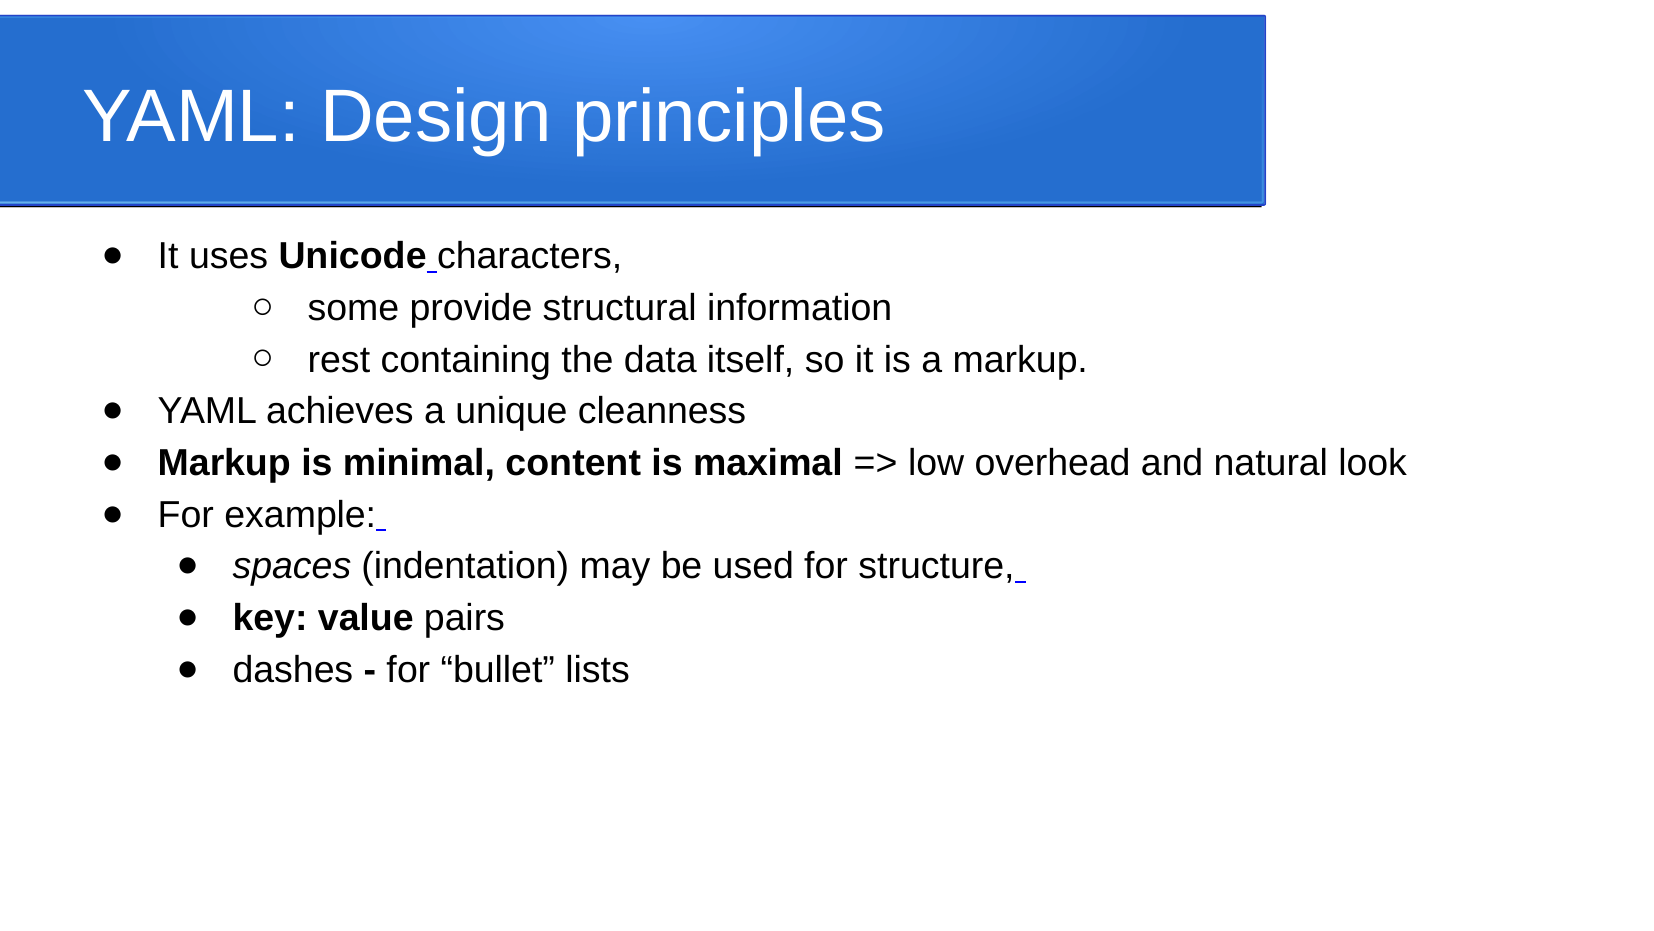

YAML: Design principles
It uses Unicode characters,
some provide structural information
rest containing the data itself, so it is a markup.
YAML achieves a unique cleanness
Markup is minimal, content is maximal => low overhead and natural look
For example:
spaces (indentation) may be used for structure,
key: value pairs
dashes - for “bullet” lists